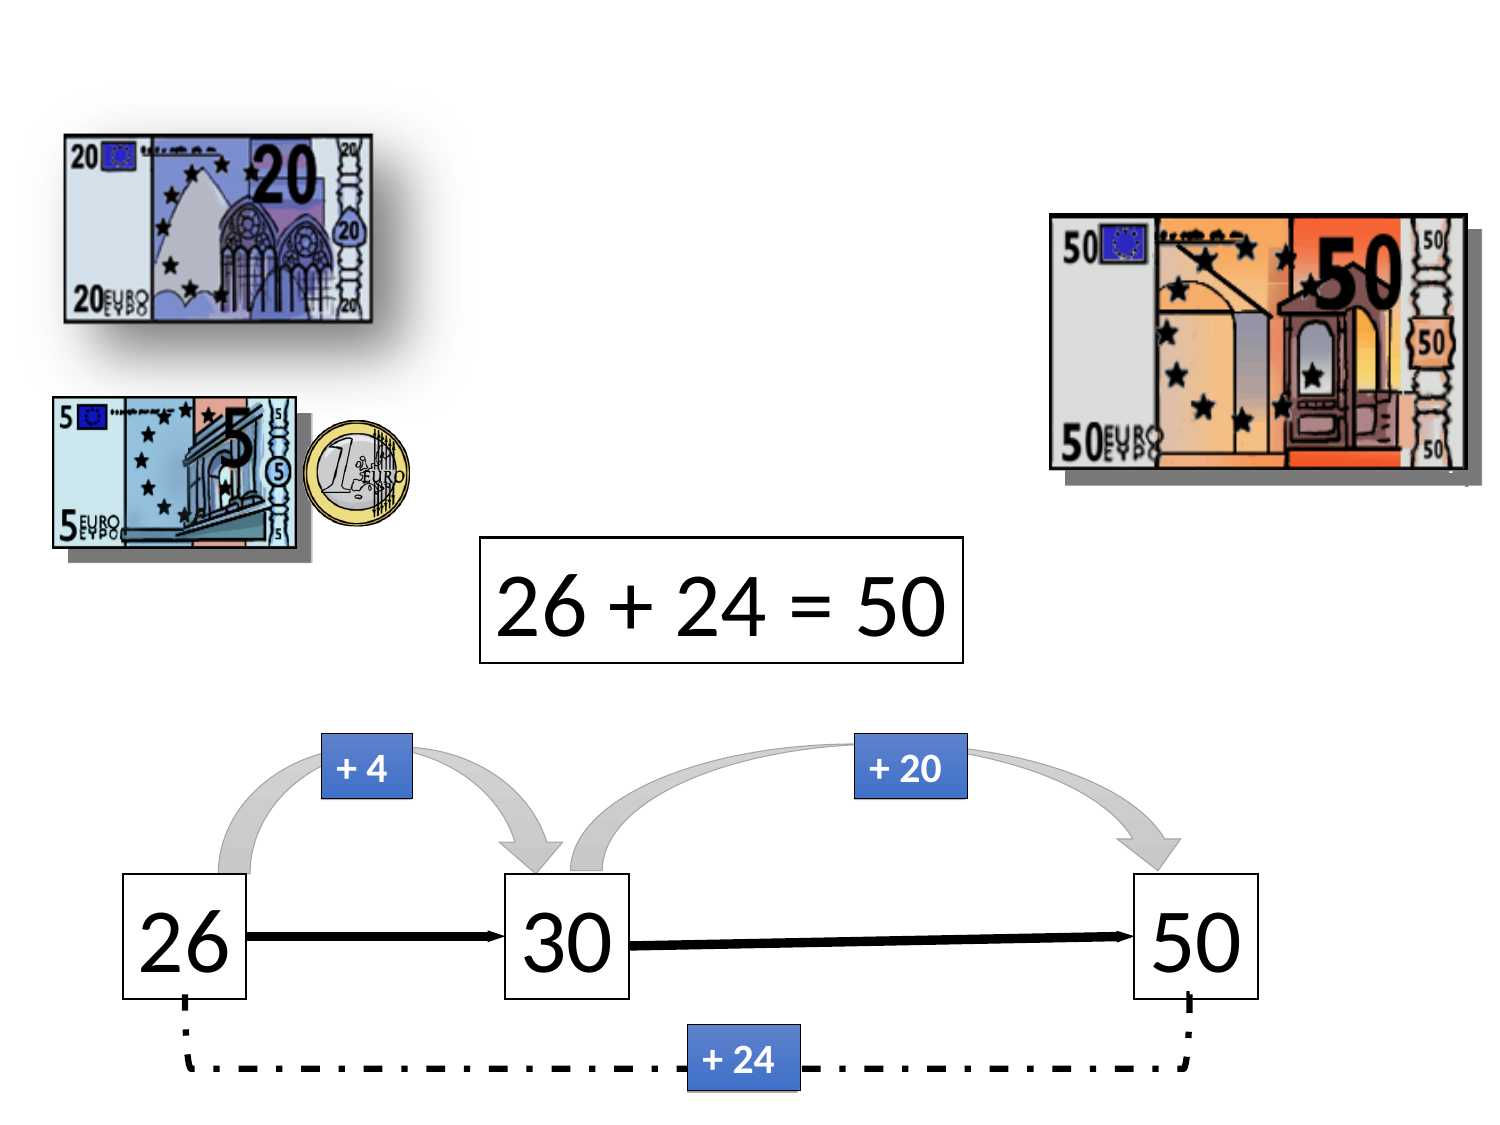

26 + 24 = 50
+ 4
+ 20
26
30
50
+ 24